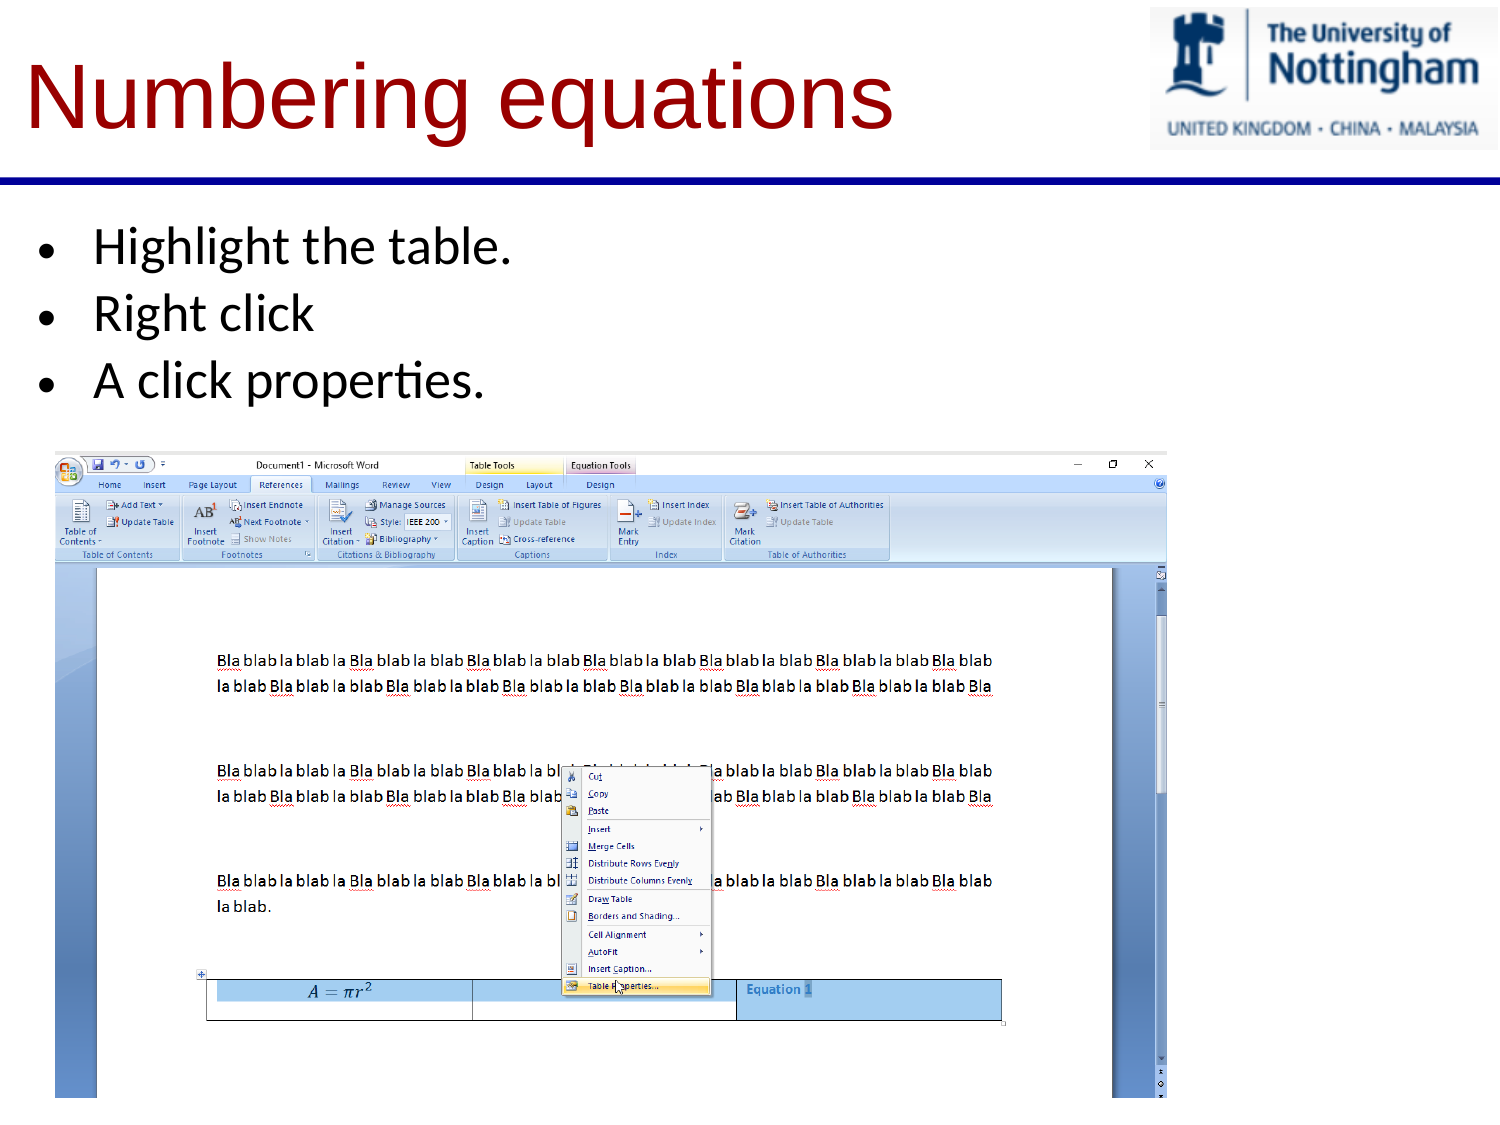

# Numbering equations
Highlight the table.
Right click
A click properties.